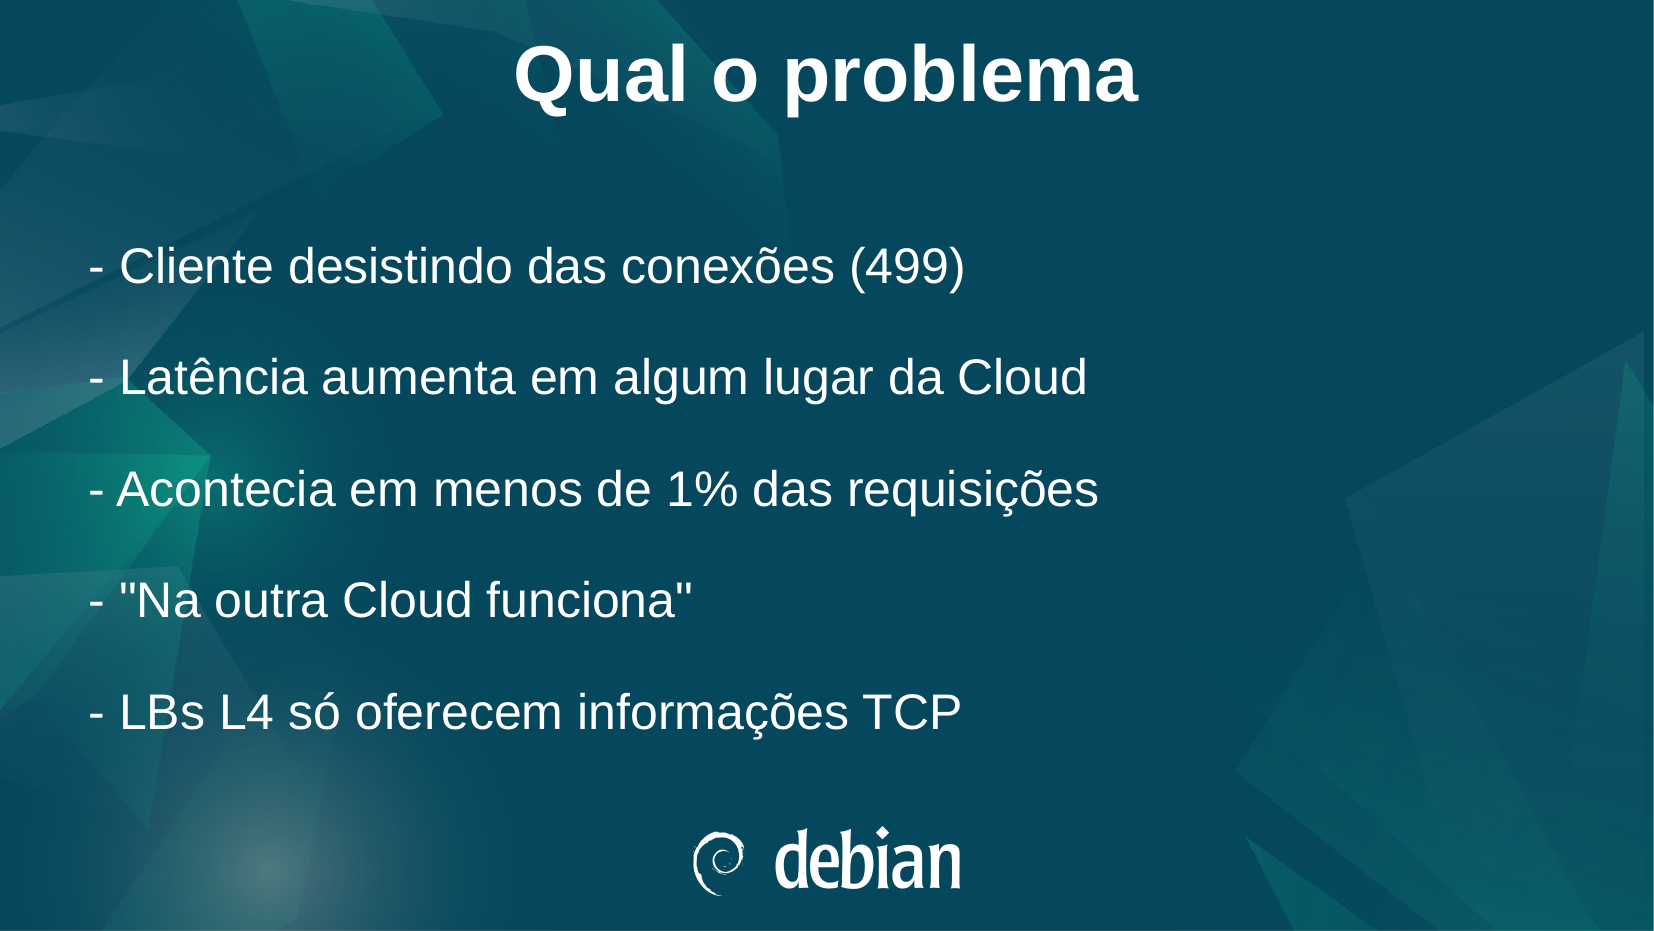

Qual o problema
# - Cliente desistindo das conexões (499)
- Latência aumenta em algum lugar da Cloud
- Acontecia em menos de 1% das requisições
- "Na outra Cloud funciona"
- LBs L4 só oferecem informações TCP